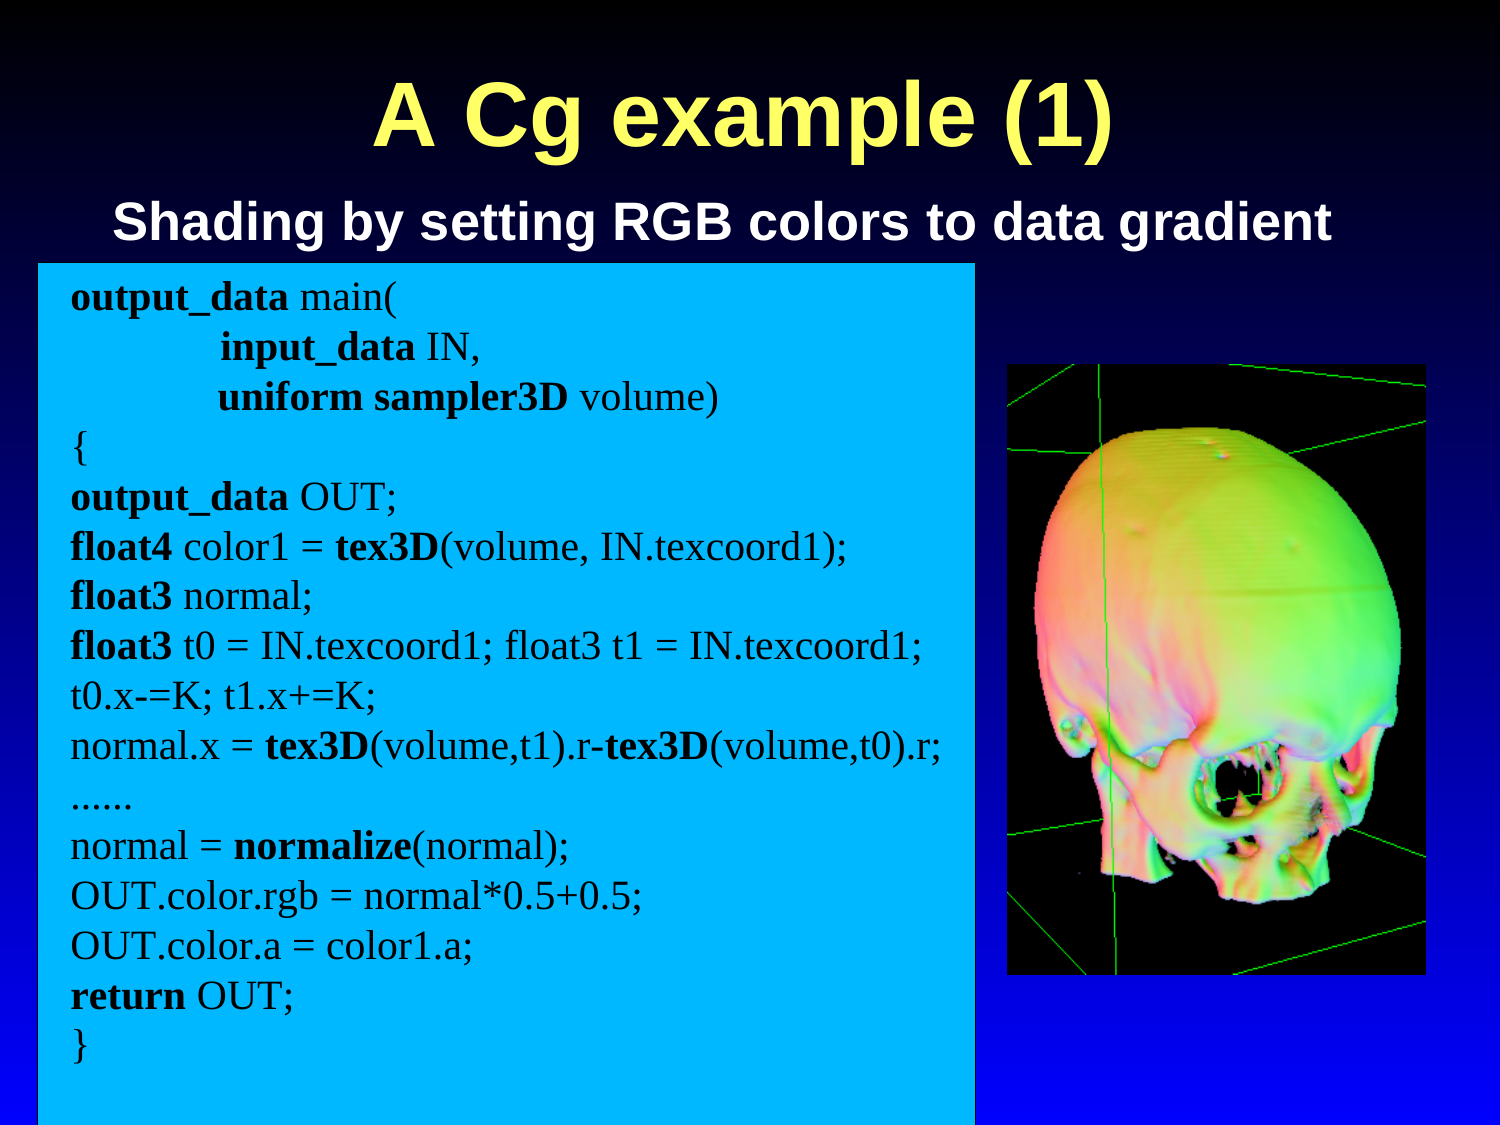

# A Cg example (1)
Shading by setting RGB colors to data gradient
output_data main(
	input_data IN,
 uniform sampler3D volume)
{
output_data OUT;
float4 color1 = tex3D(volume, IN.texcoord1);
float3 normal;
float3 t0 = IN.texcoord1; float3 t1 = IN.texcoord1;
t0.x-=K; t1.x+=K;
normal.x = tex3D(volume,t1).r-tex3D(volume,t0).r;
......
normal = normalize(normal);
OUT.color.rgb = normal*0.5+0.5;
OUT.color.a = color1.a;
return OUT;
}